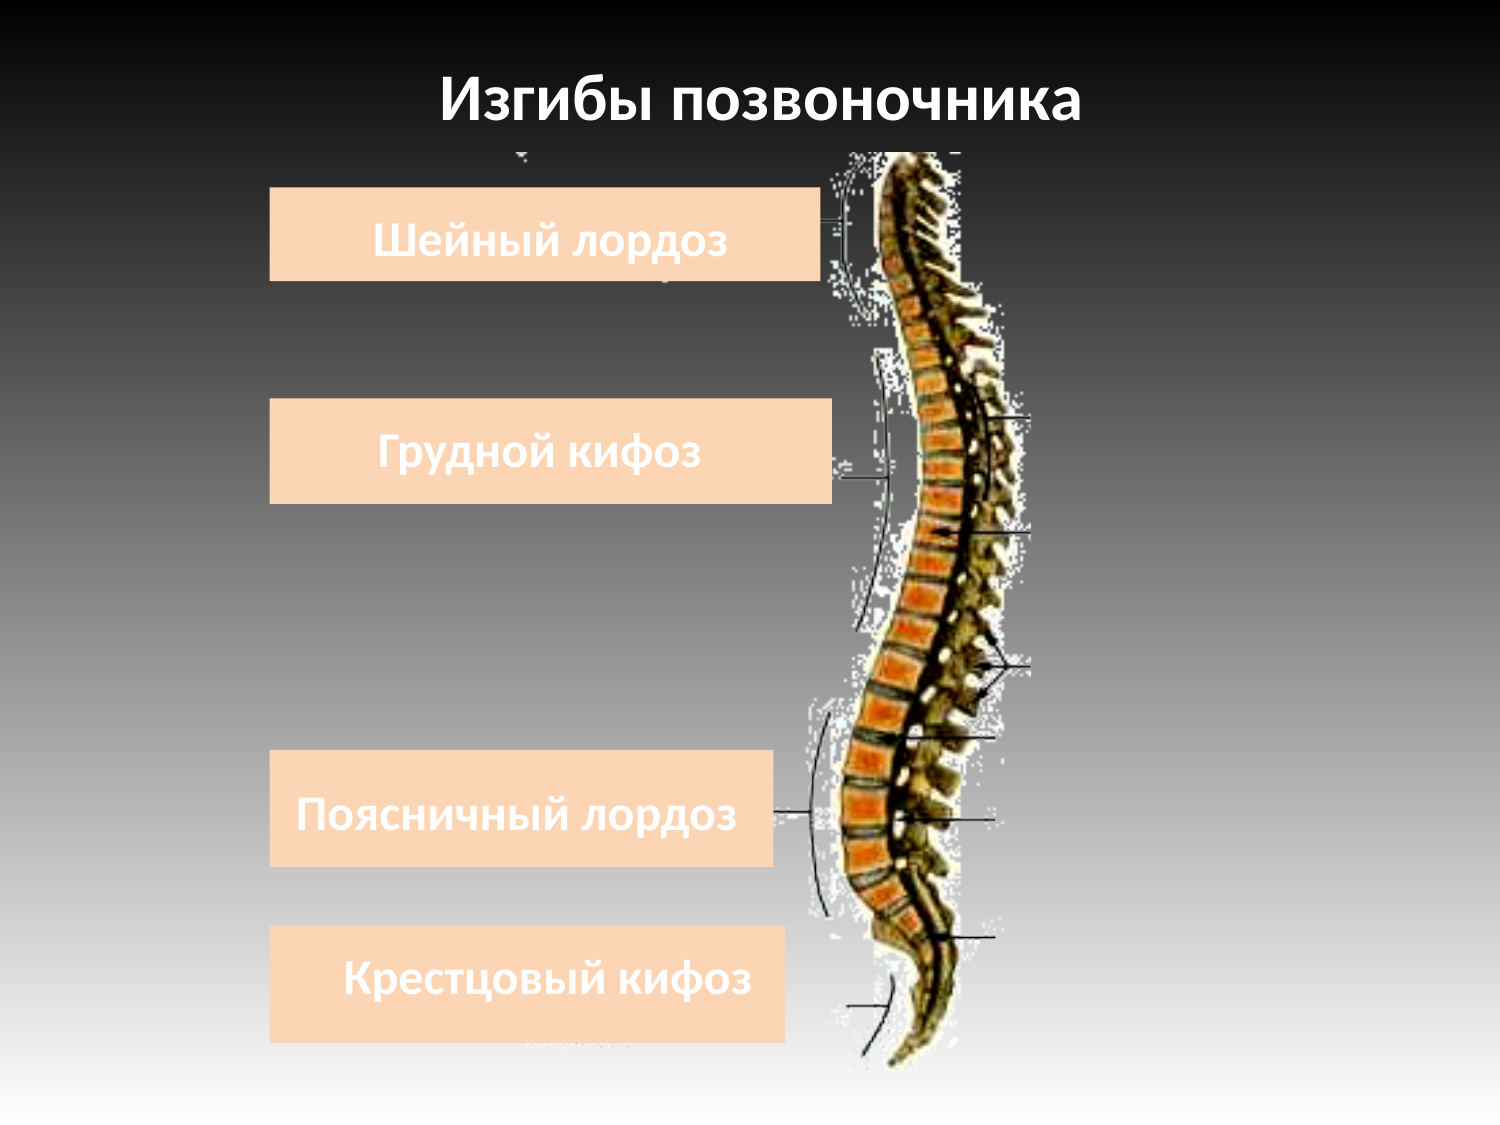

Изгибы позвоночника
Шейный лордоз
Грудной кифоз
Поясничный лордоз
 Крестцовый кифоз